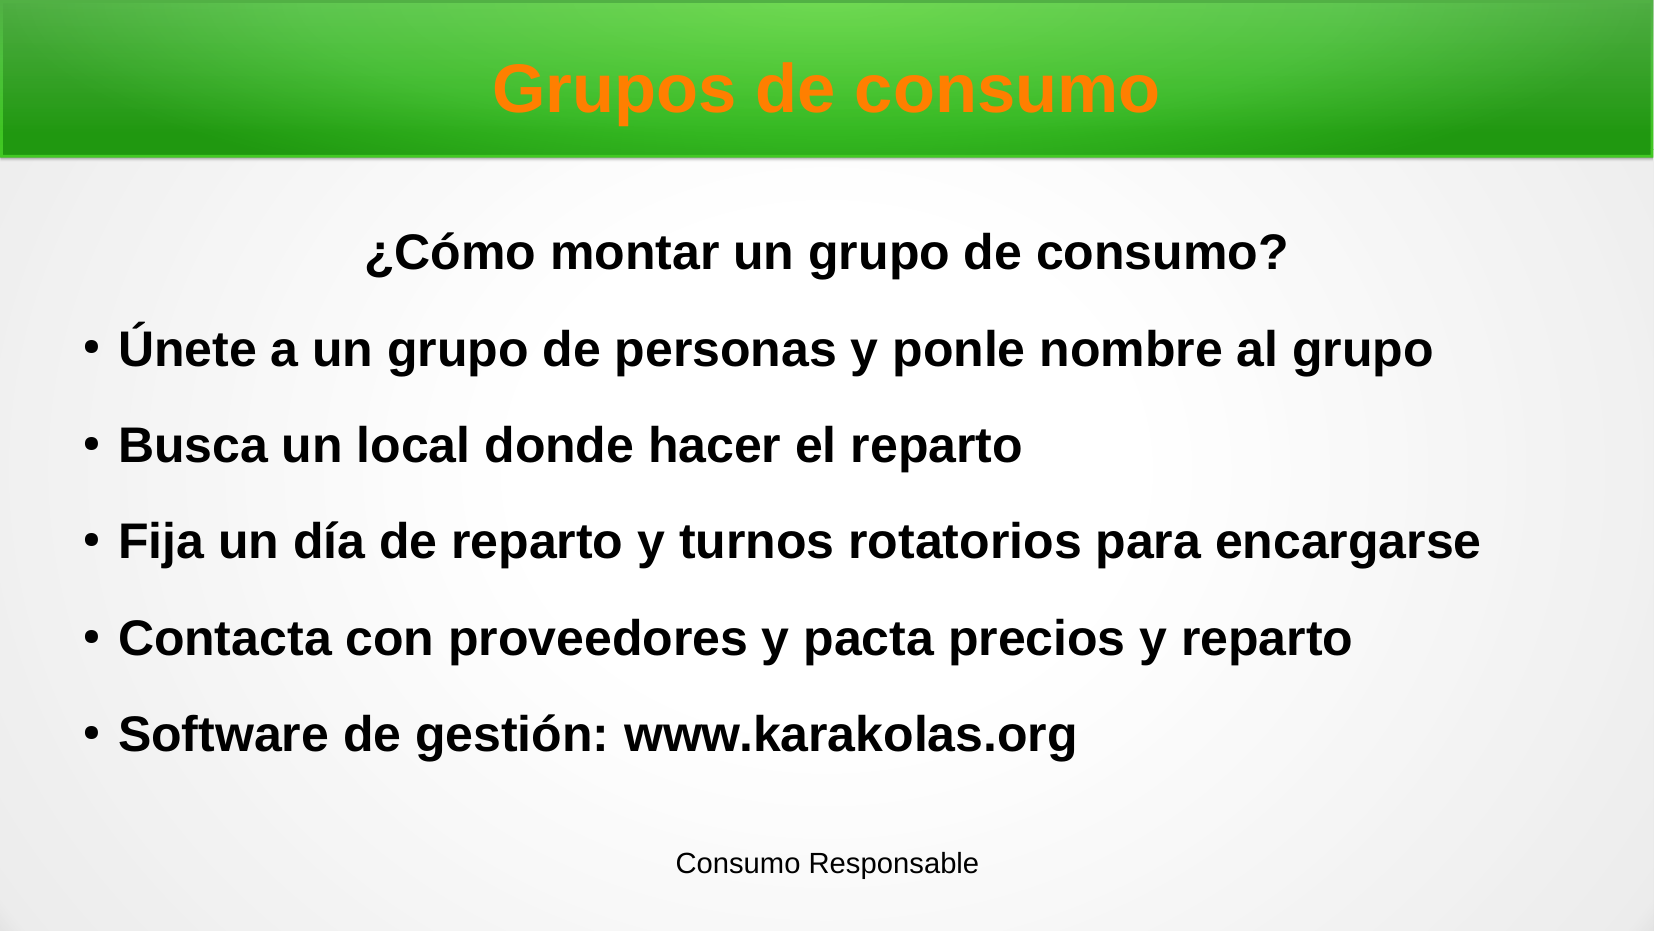

# Grupos de consumo
¿Cómo montar un grupo de consumo?
Únete a un grupo de personas y ponle nombre al grupo
Busca un local donde hacer el reparto
Fija un día de reparto y turnos rotatorios para encargarse
Contacta con proveedores y pacta precios y reparto
Software de gestión: www.karakolas.org
Consumo Responsable